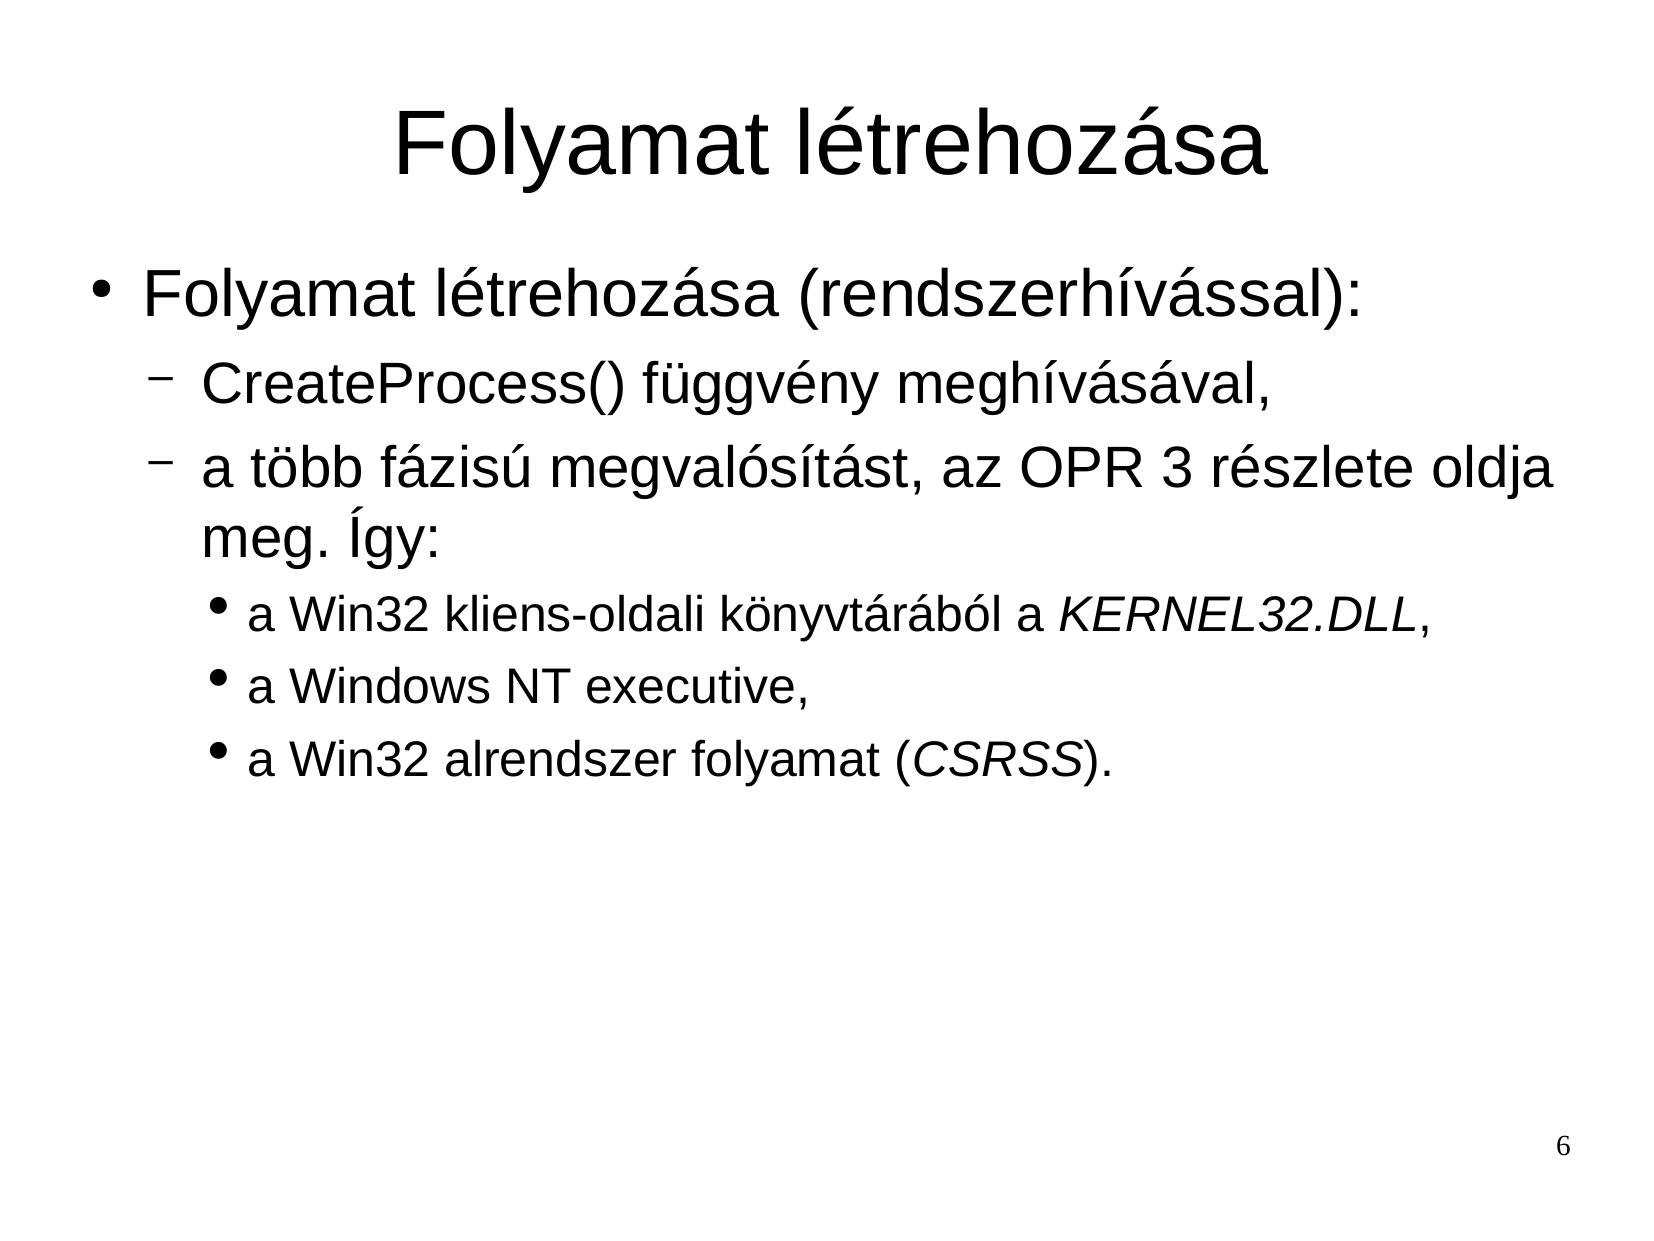

# Folyamat létrehozása
Folyamat létrehozása (rendszerhívással):
CreateProcess() függvény meghívásával,
a több fázisú megvalósítást, az OPR 3 részlete oldja meg. Így:
a Win32 kliens-oldali könyvtárából a KERNEL32.DLL,
a Windows NT executive,
a Win32 alrendszer folyamat (CSRSS).
6